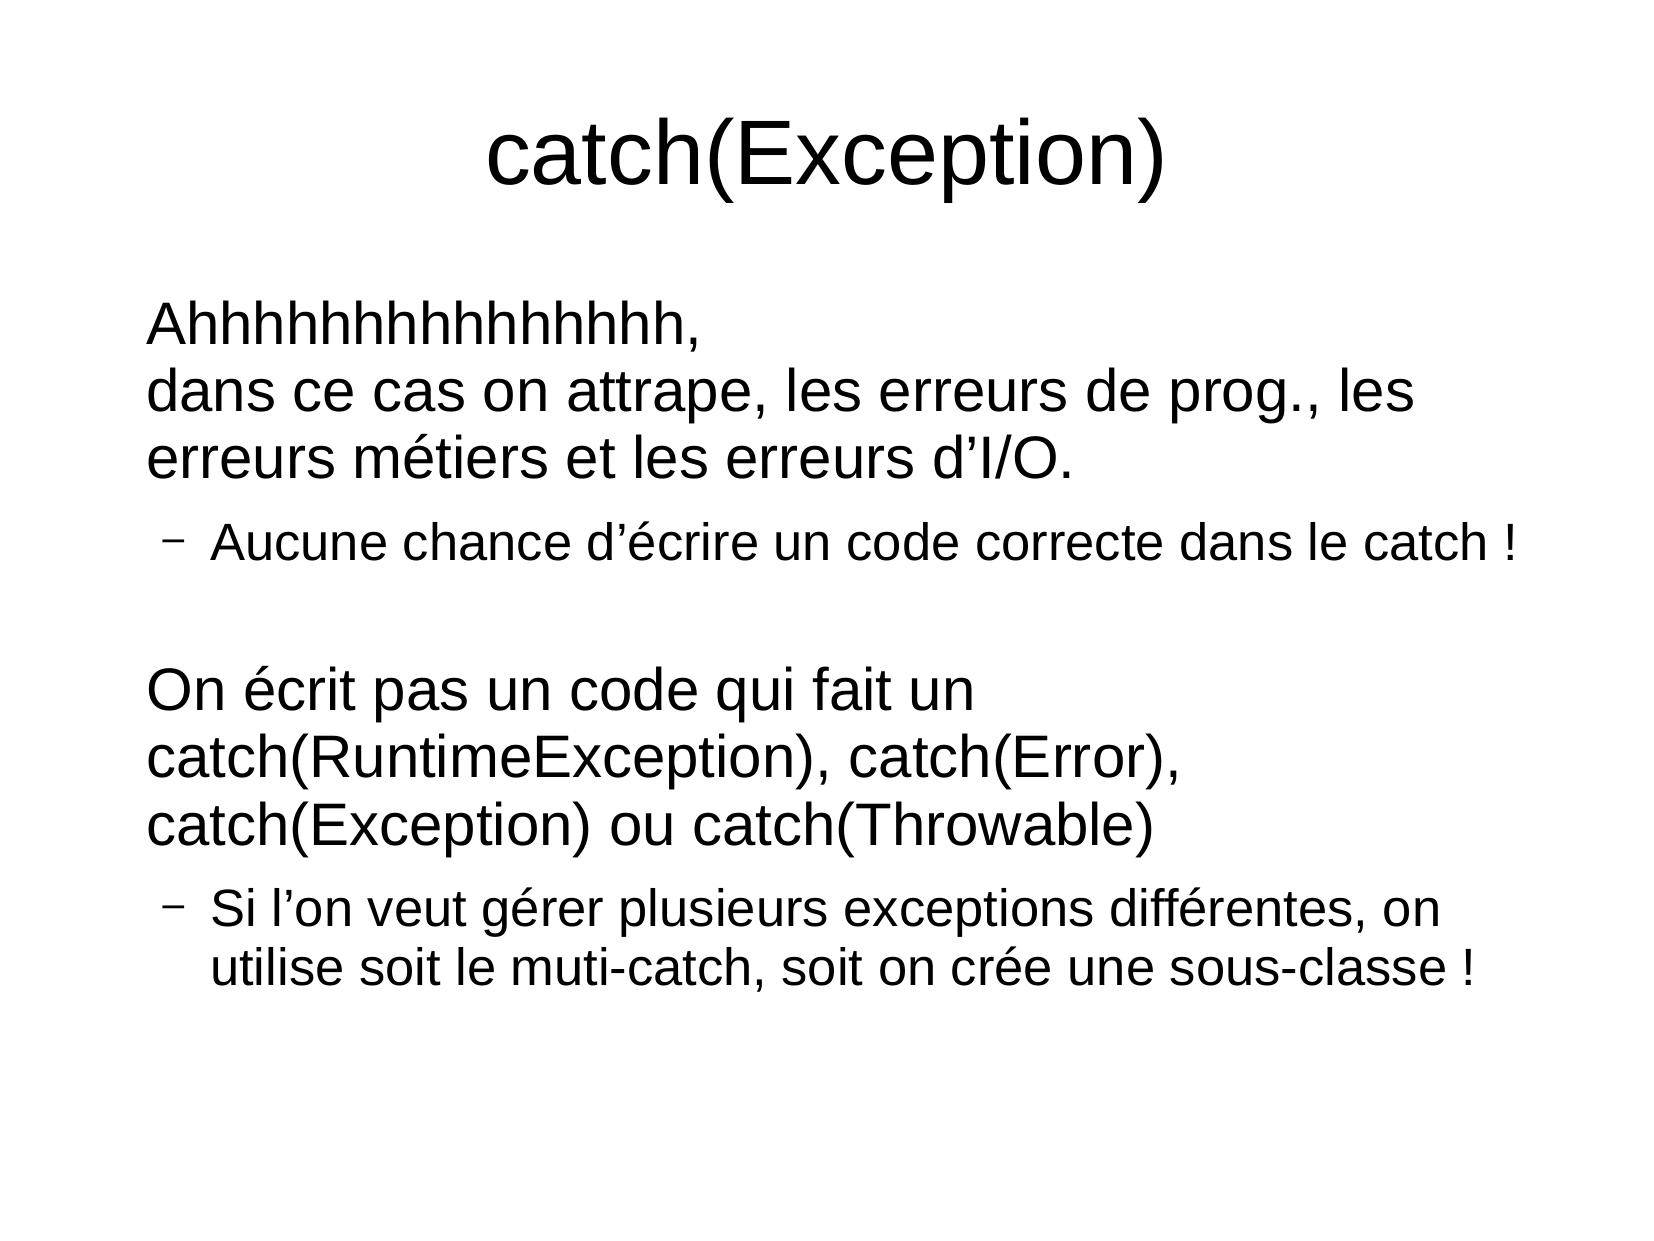

# catch(Exception)
Ahhhhhhhhhhhhhhh,
dans ce cas on attrape, les erreurs de prog., les erreurs métiers et les erreurs d’I/O.
Aucune chance d’écrire un code correcte dans le catch !
On écrit pas un code qui fait un catch(RuntimeException), catch(Error), catch(Exception) ou catch(Throwable)
Si l’on veut gérer plusieurs exceptions différentes, on utilise soit le muti-catch, soit on crée une sous-classe !